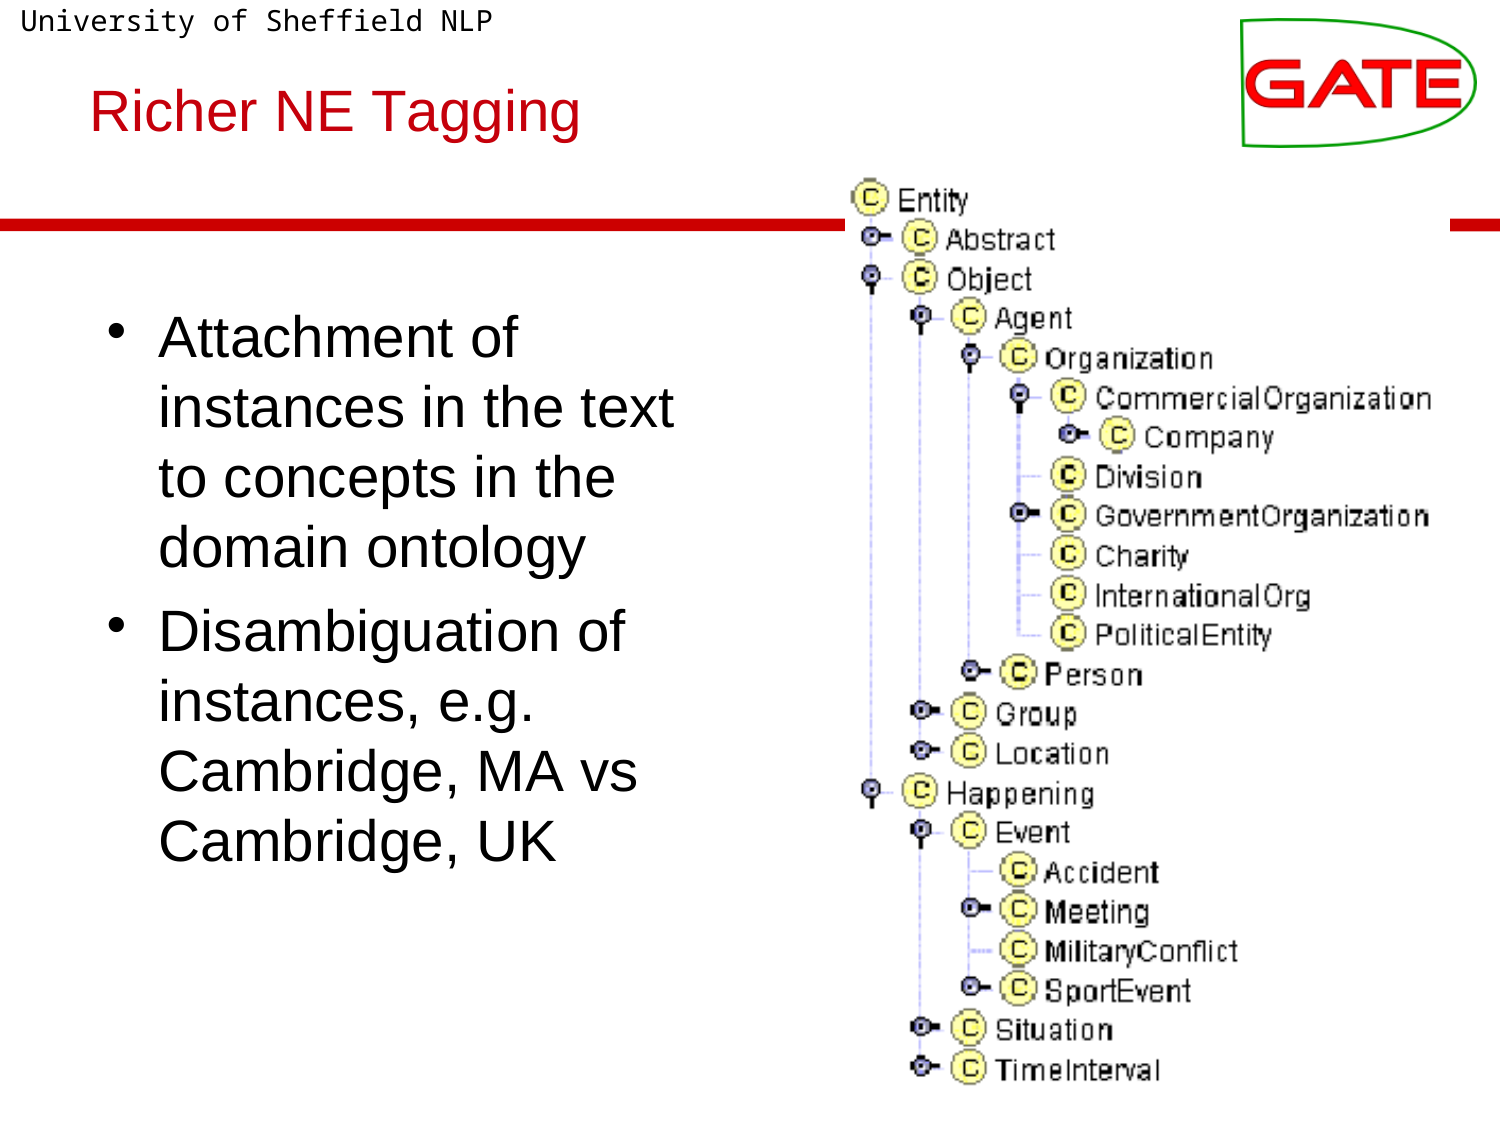

# Richer NE Tagging
Attachment of instances in the text to concepts in the domain ontology
Disambiguation of instances, e.g. Cambridge, MA vs Cambridge, UK